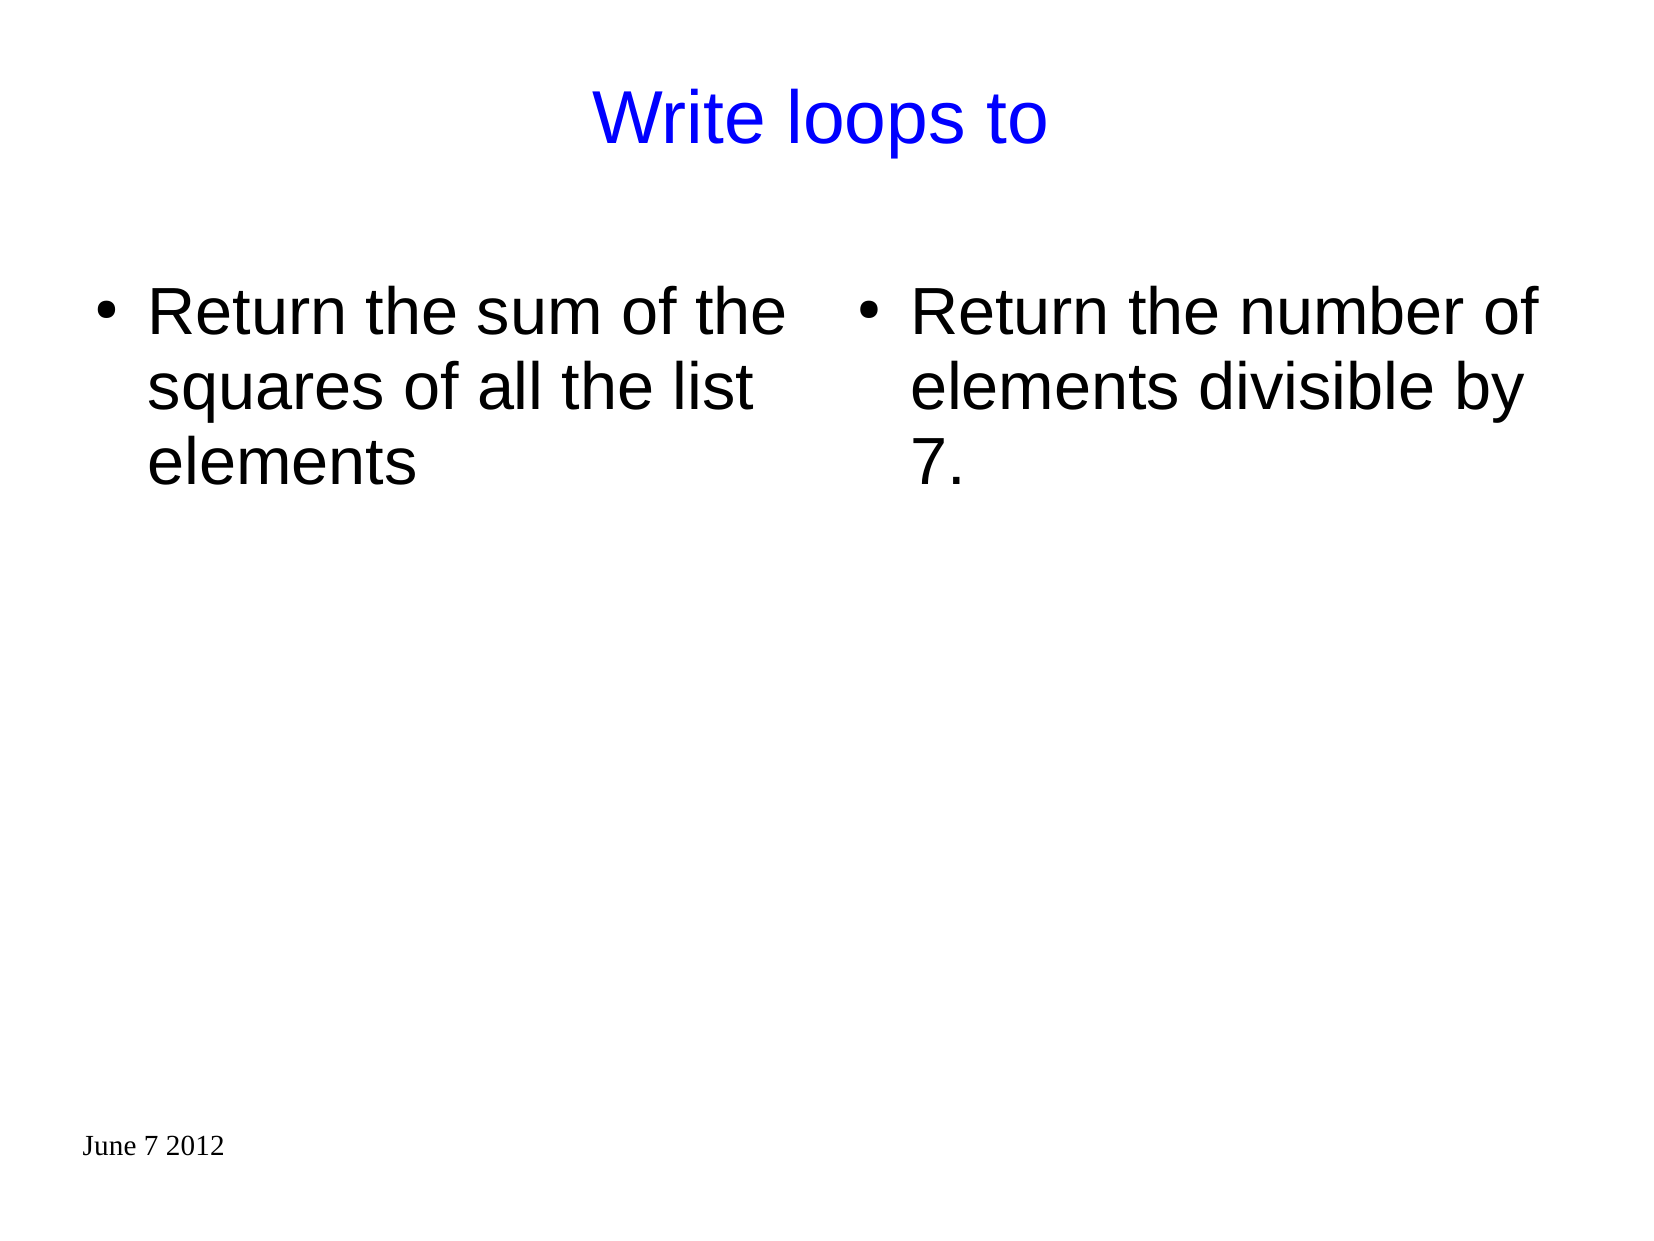

# Write loops to
Return the sum of the squares of all the list elements
Return the number of elements divisible by 7.
June 7 2012